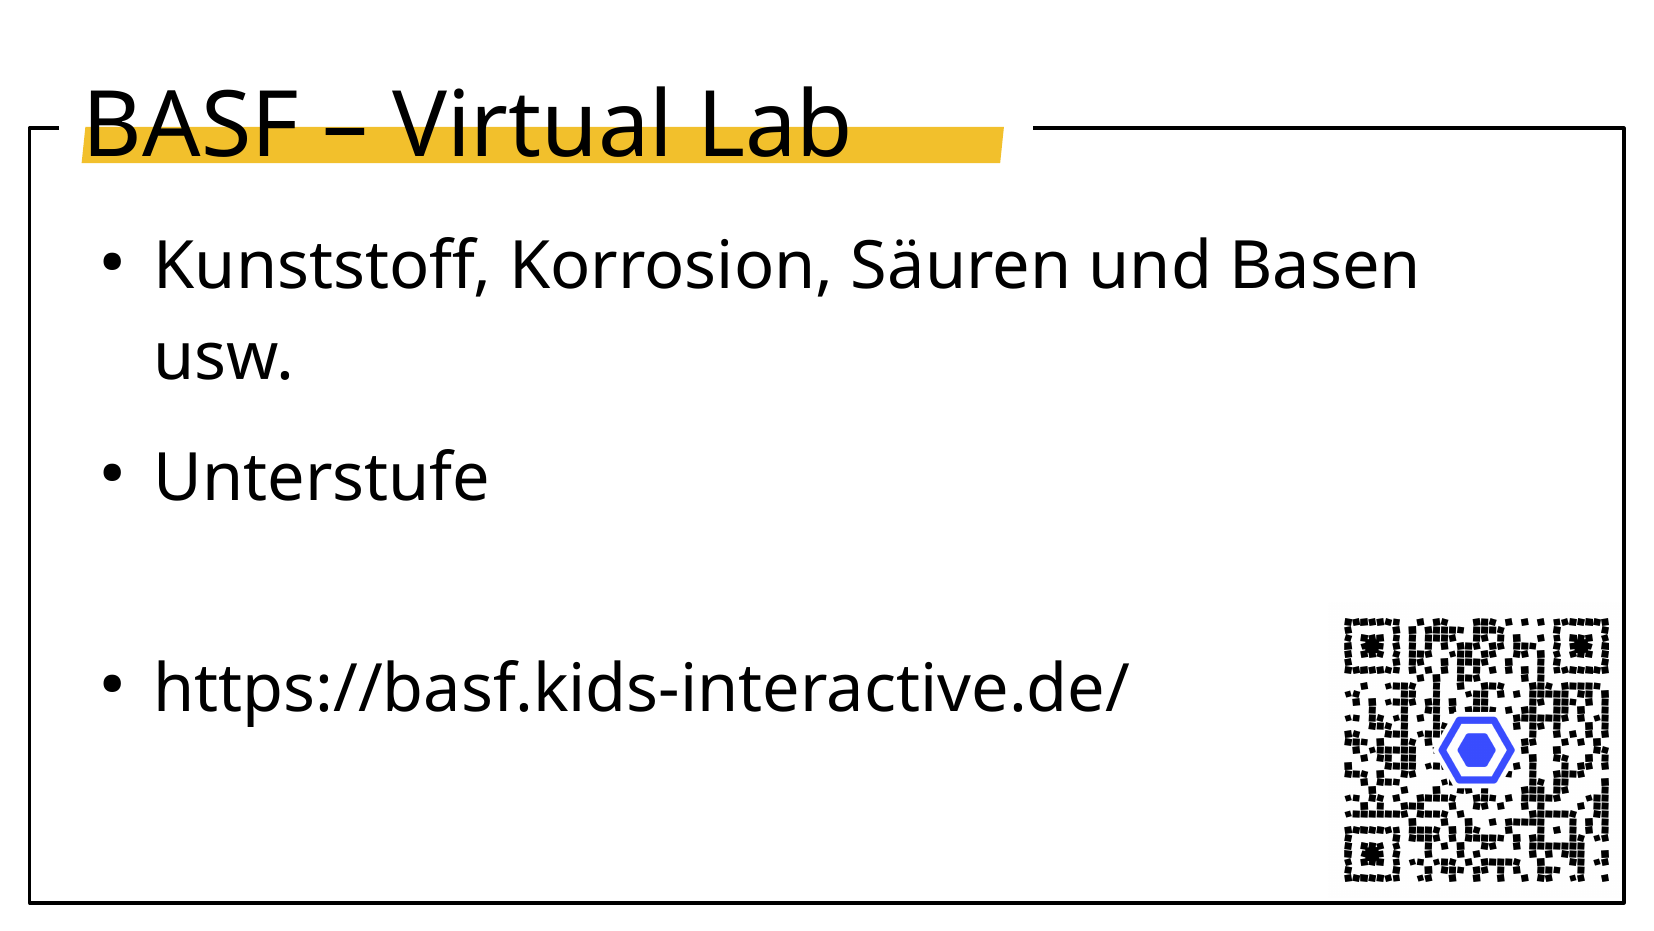

# BASF – Virtual Lab
Kunststoff, Korrosion, Säuren und Basen usw.
Unterstufe
https://basf.kids-interactive.de/